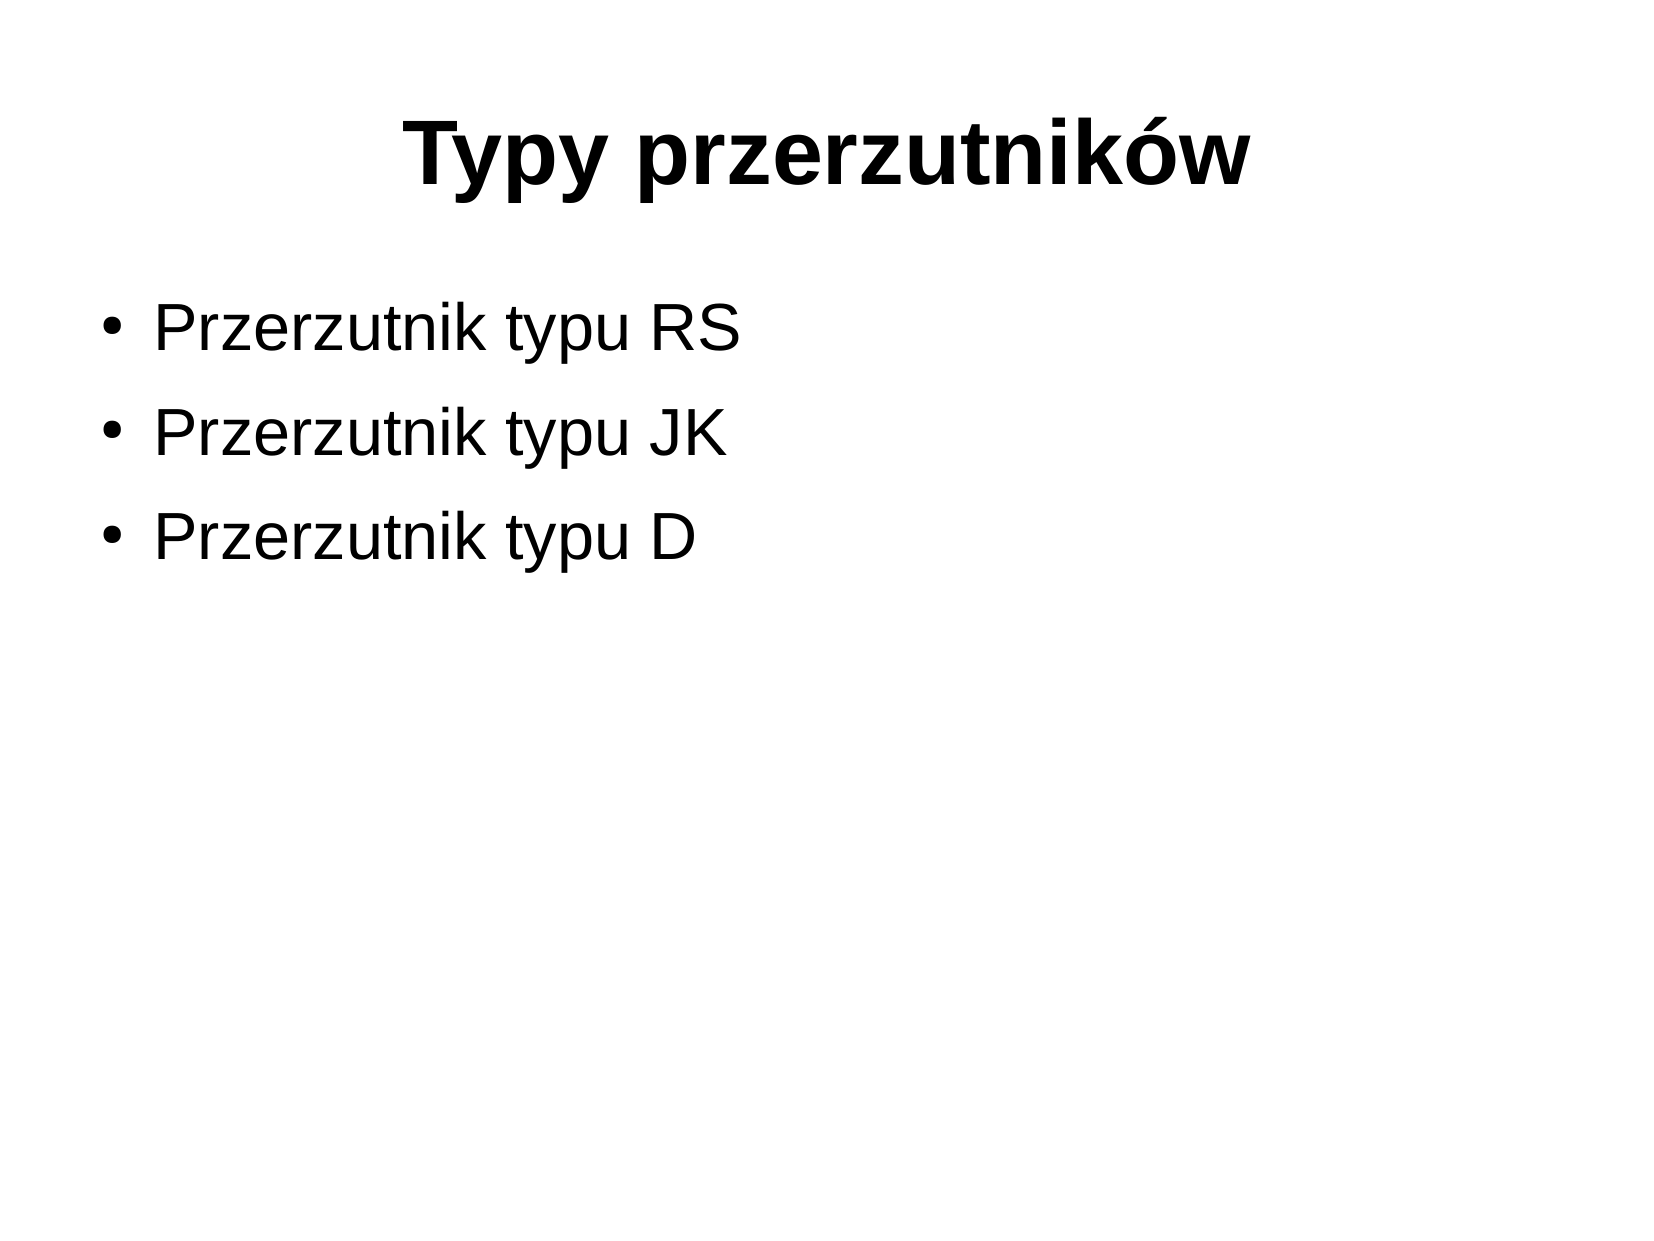

# Typy przerzutników
Przerzutnik typu RS
Przerzutnik typu JK
Przerzutnik typu D